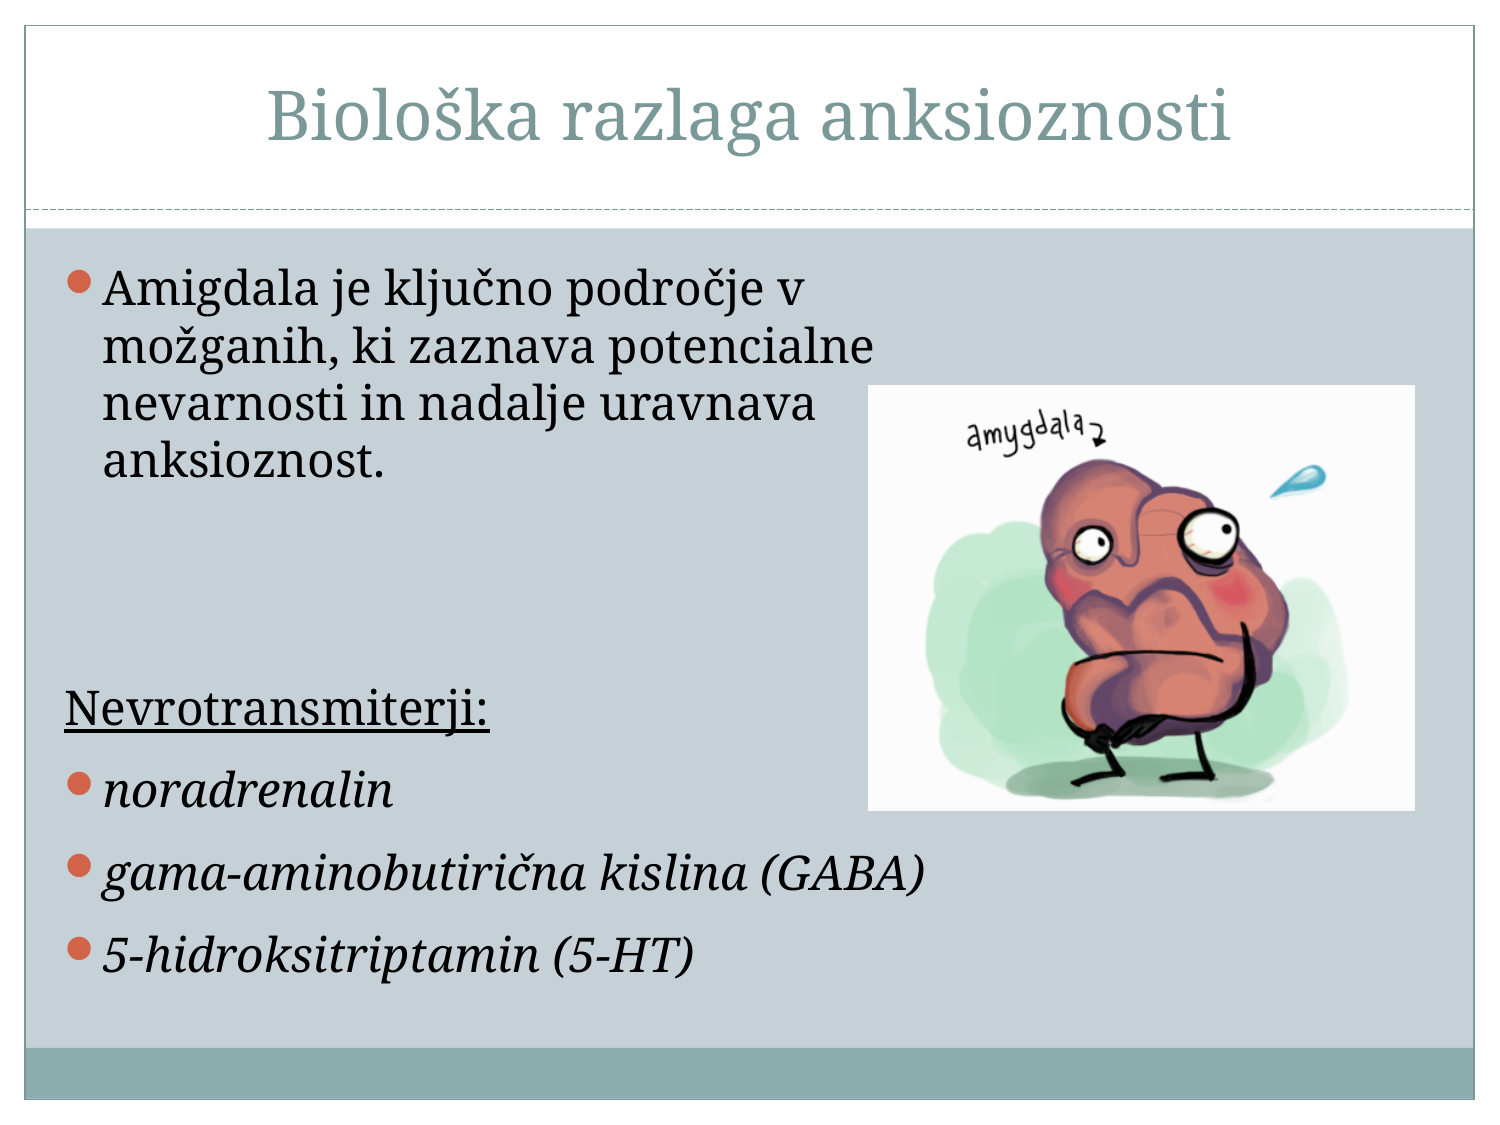

# Biološka razlaga anksioznosti
Amigdala je ključno področje v možganih, ki zaznava potencialne nevarnosti in nadalje uravnava anksioznost.
Nevrotransmiterji:
noradrenalin
gama-aminobutirična kislina (GABA)
5-hidroksitriptamin (5-HT)